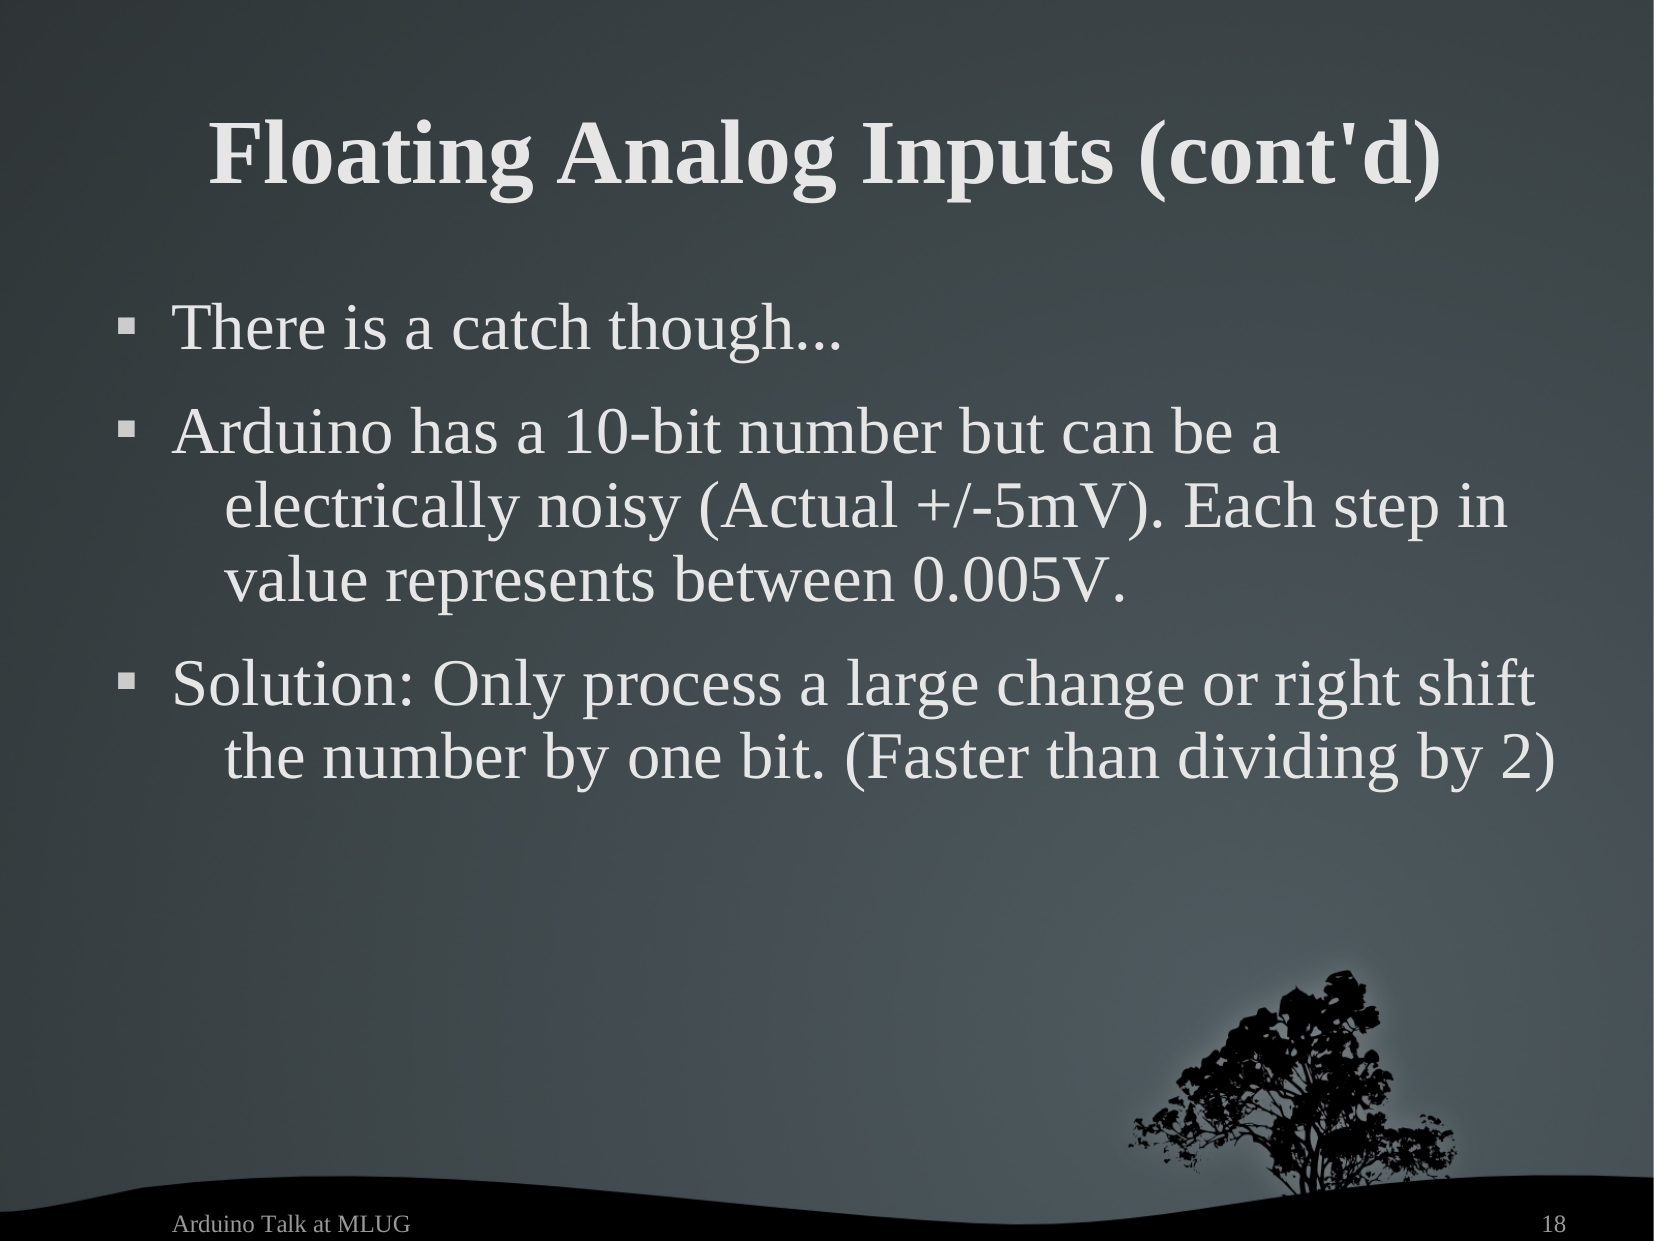

# Floating Analog Inputs (cont'd)
There is a catch though...
Arduino has a 10-bit number but can be a electrically noisy (Actual +/-5mV). Each step in value represents between 0.005V.
Solution: Only process a large change or right shift the number by one bit. (Faster than dividing by 2)
Arduino Talk at MLUG
18